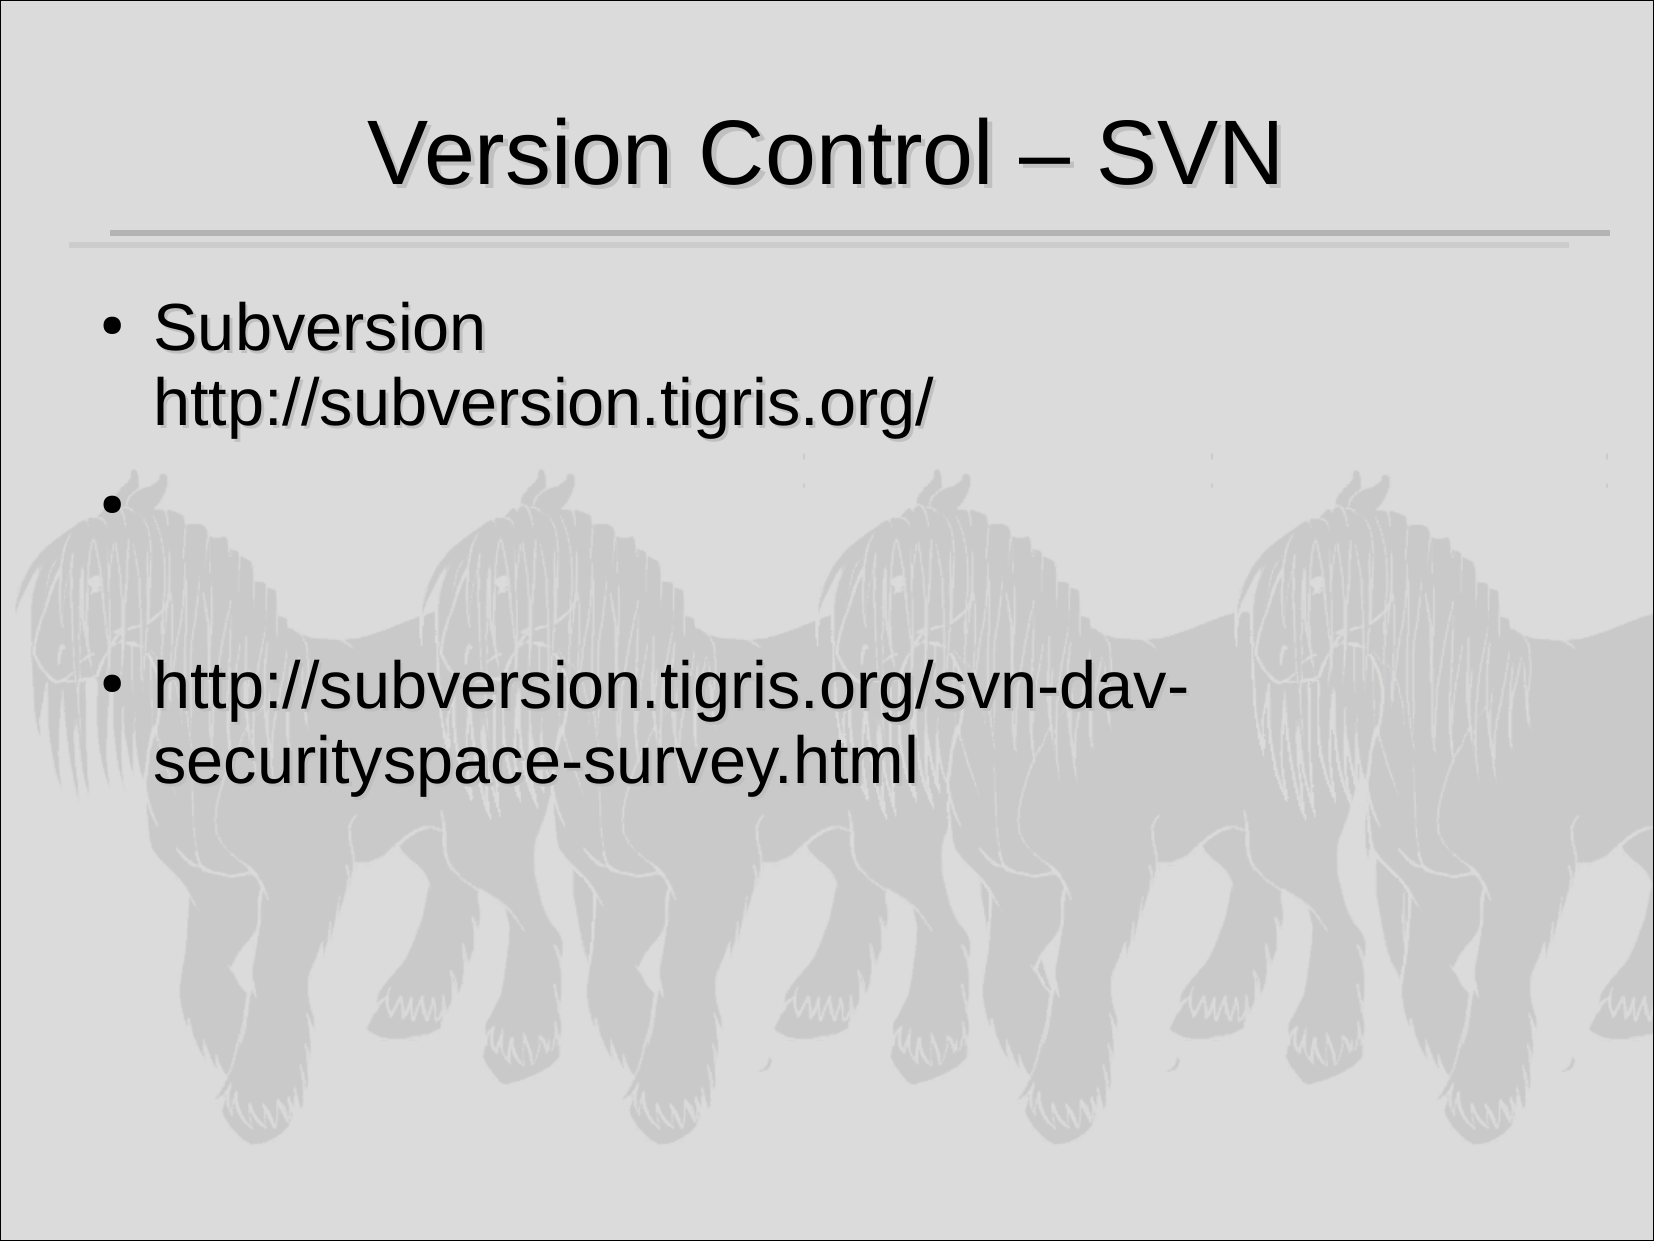

# Version Control – SVN
Subversion
http://subversion.tigris.org/
http://subversion.tigris.org/svn-dav-securityspace-survey.html